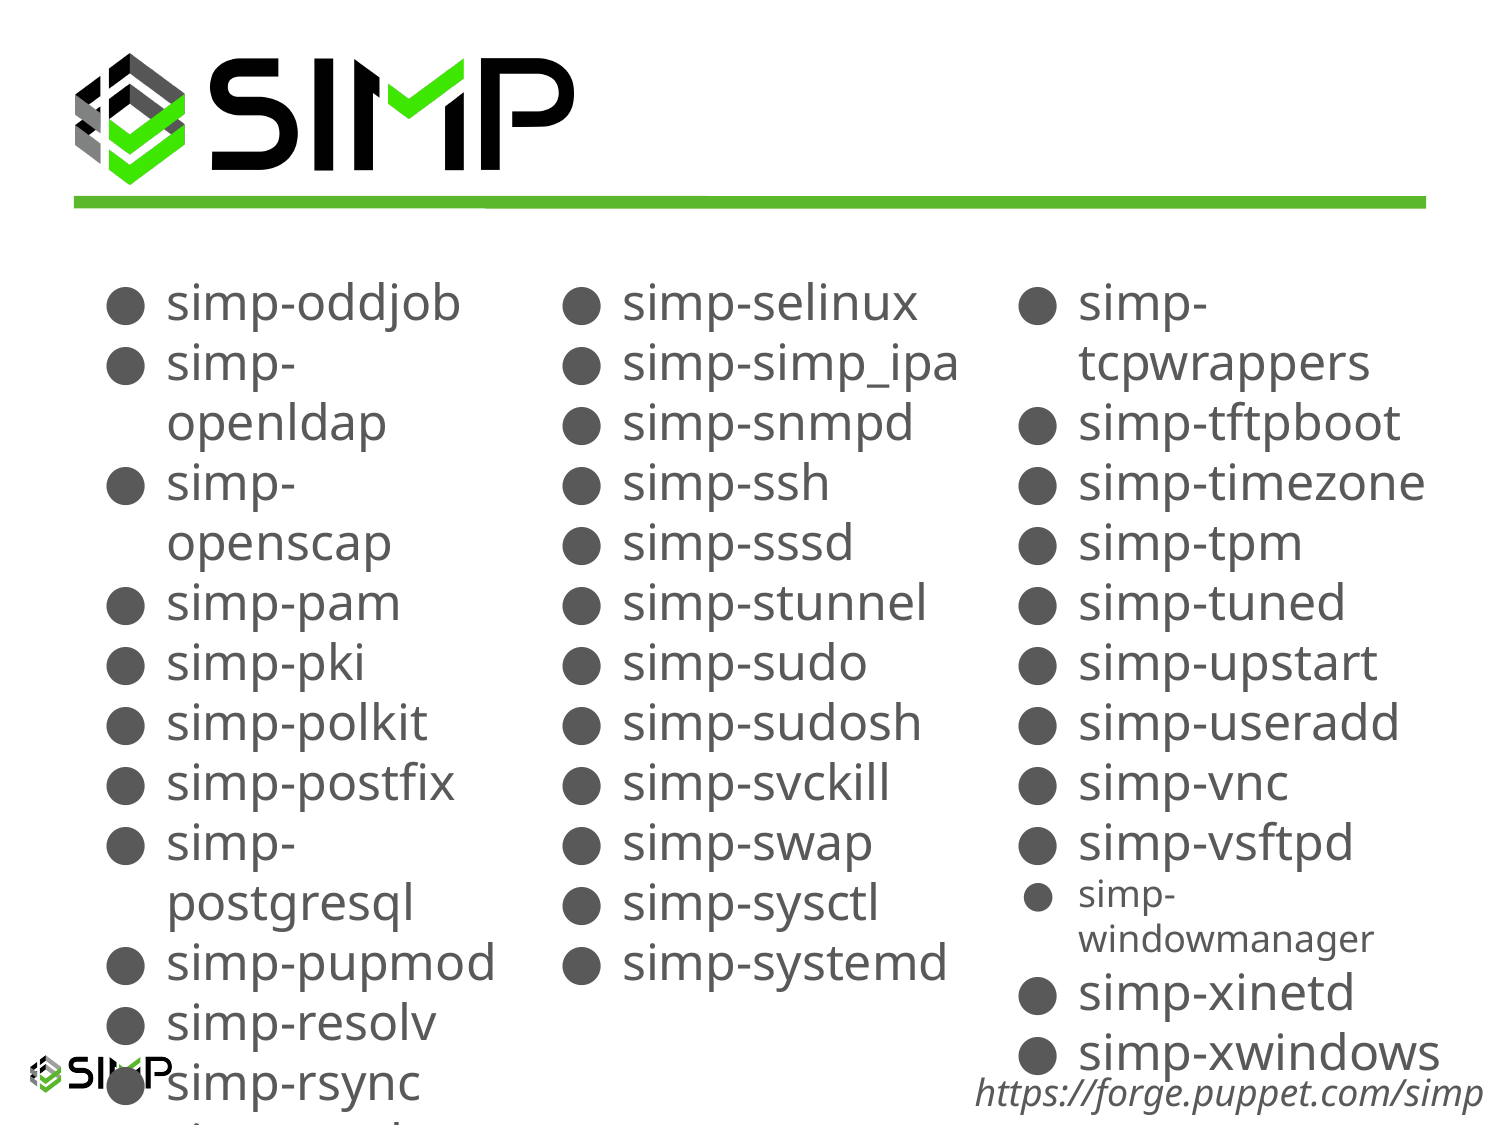

simp-oddjob
simp-openldap
simp-openscap
simp-pam
simp-pki
simp-polkit
simp-postfix
simp-postgresql
simp-pupmod
simp-resolv
simp-rsync
simp-rsyslog
simp-selinux
simp-simp_ipa
simp-snmpd
simp-ssh
simp-sssd
simp-stunnel
simp-sudo
simp-sudosh
simp-svckill
simp-swap
simp-sysctl
simp-systemd
simp-tcpwrappers
simp-tftpboot
simp-timezone
simp-tpm
simp-tuned
simp-upstart
simp-useradd
simp-vnc
simp-vsftpd
simp-windowmanager
simp-xinetd
simp-xwindows
# https://forge.puppet.com/simp